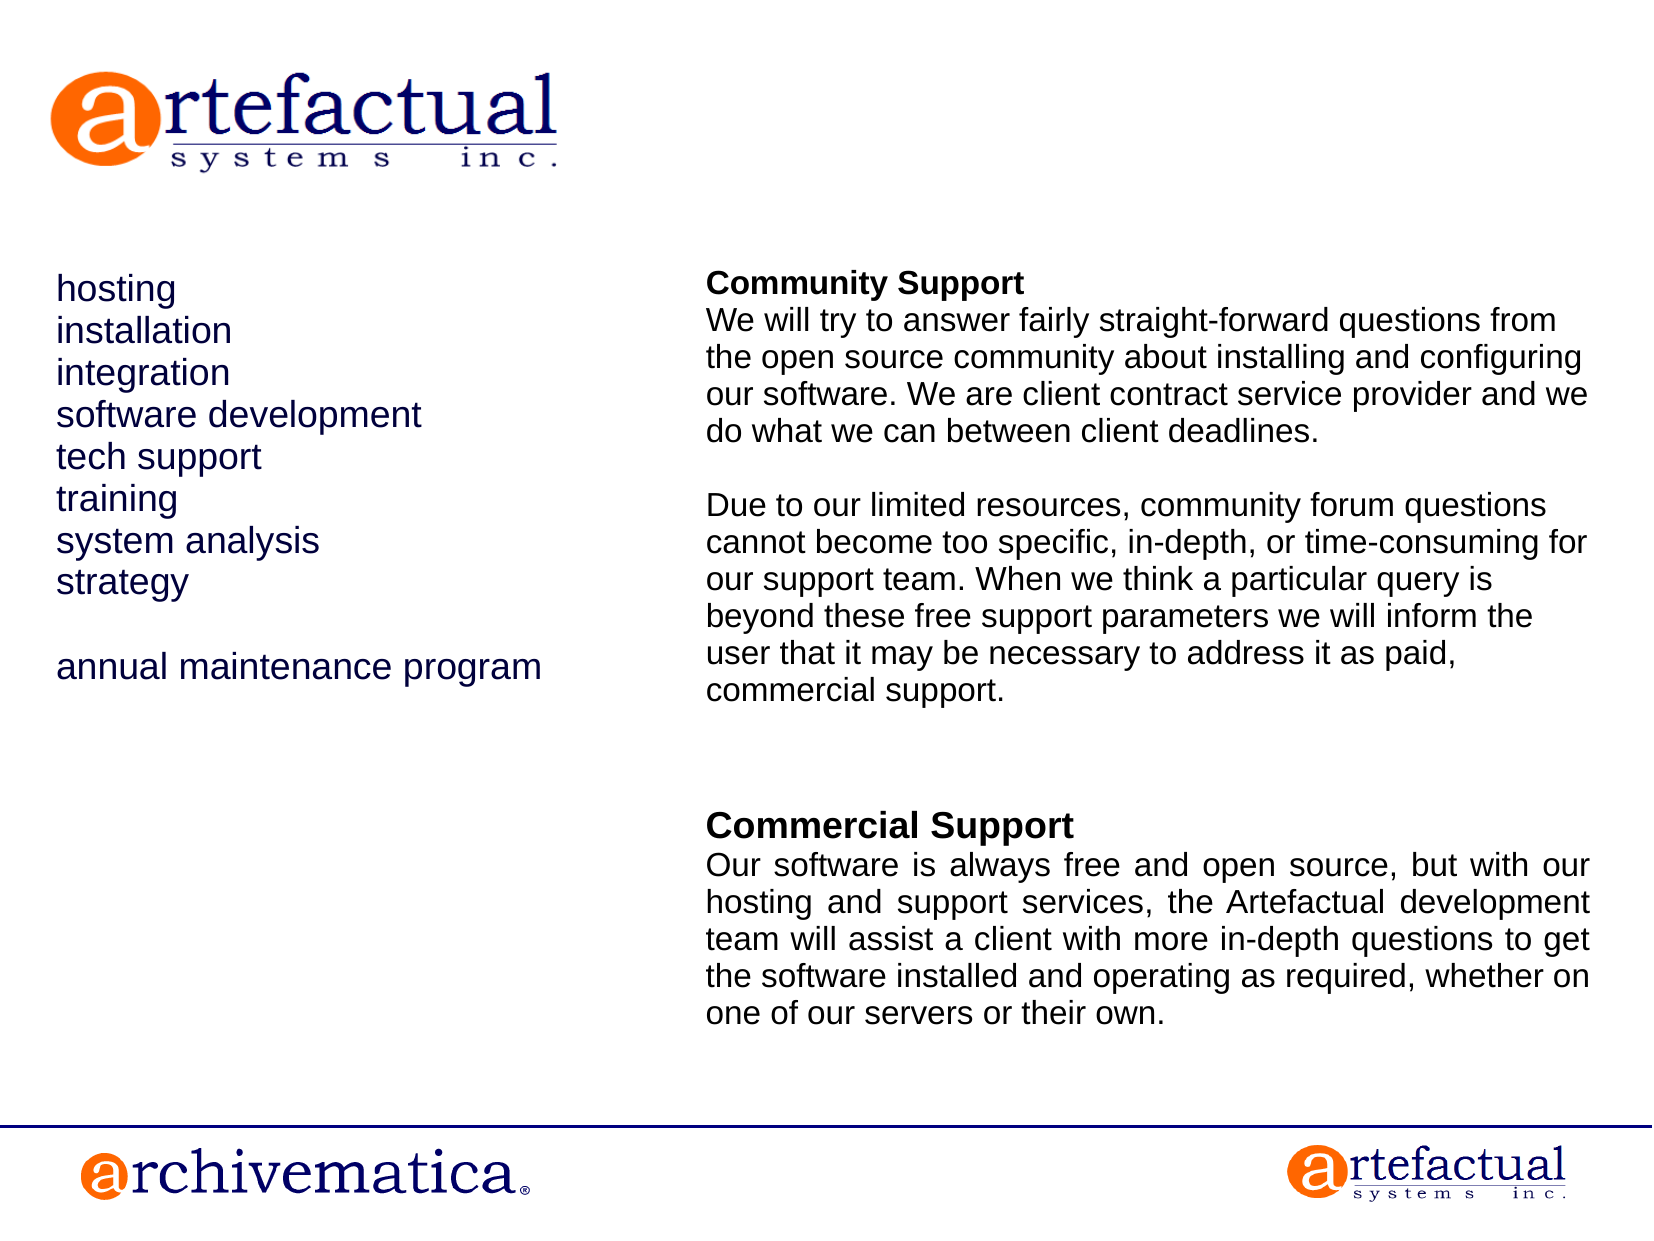

Community Support
We will try to answer fairly straight-forward questions from the open source community about installing and configuring our software. We are client contract service provider and we do what we can between client deadlines.
Due to our limited resources, community forum questions cannot become too specific, in-depth, or time-consuming for our support team. When we think a particular query is beyond these free support parameters we will inform the user that it may be necessary to address it as paid, commercial support.
hosting
installation
integration
software development
tech support
training
system analysis
strategy
annual maintenance program
Commercial Support
Our software is always free and open source, but with our hosting and support services, the Artefactual development team will assist a client with more in-depth questions to get the software installed and operating as required, whether on one of our servers or their own.